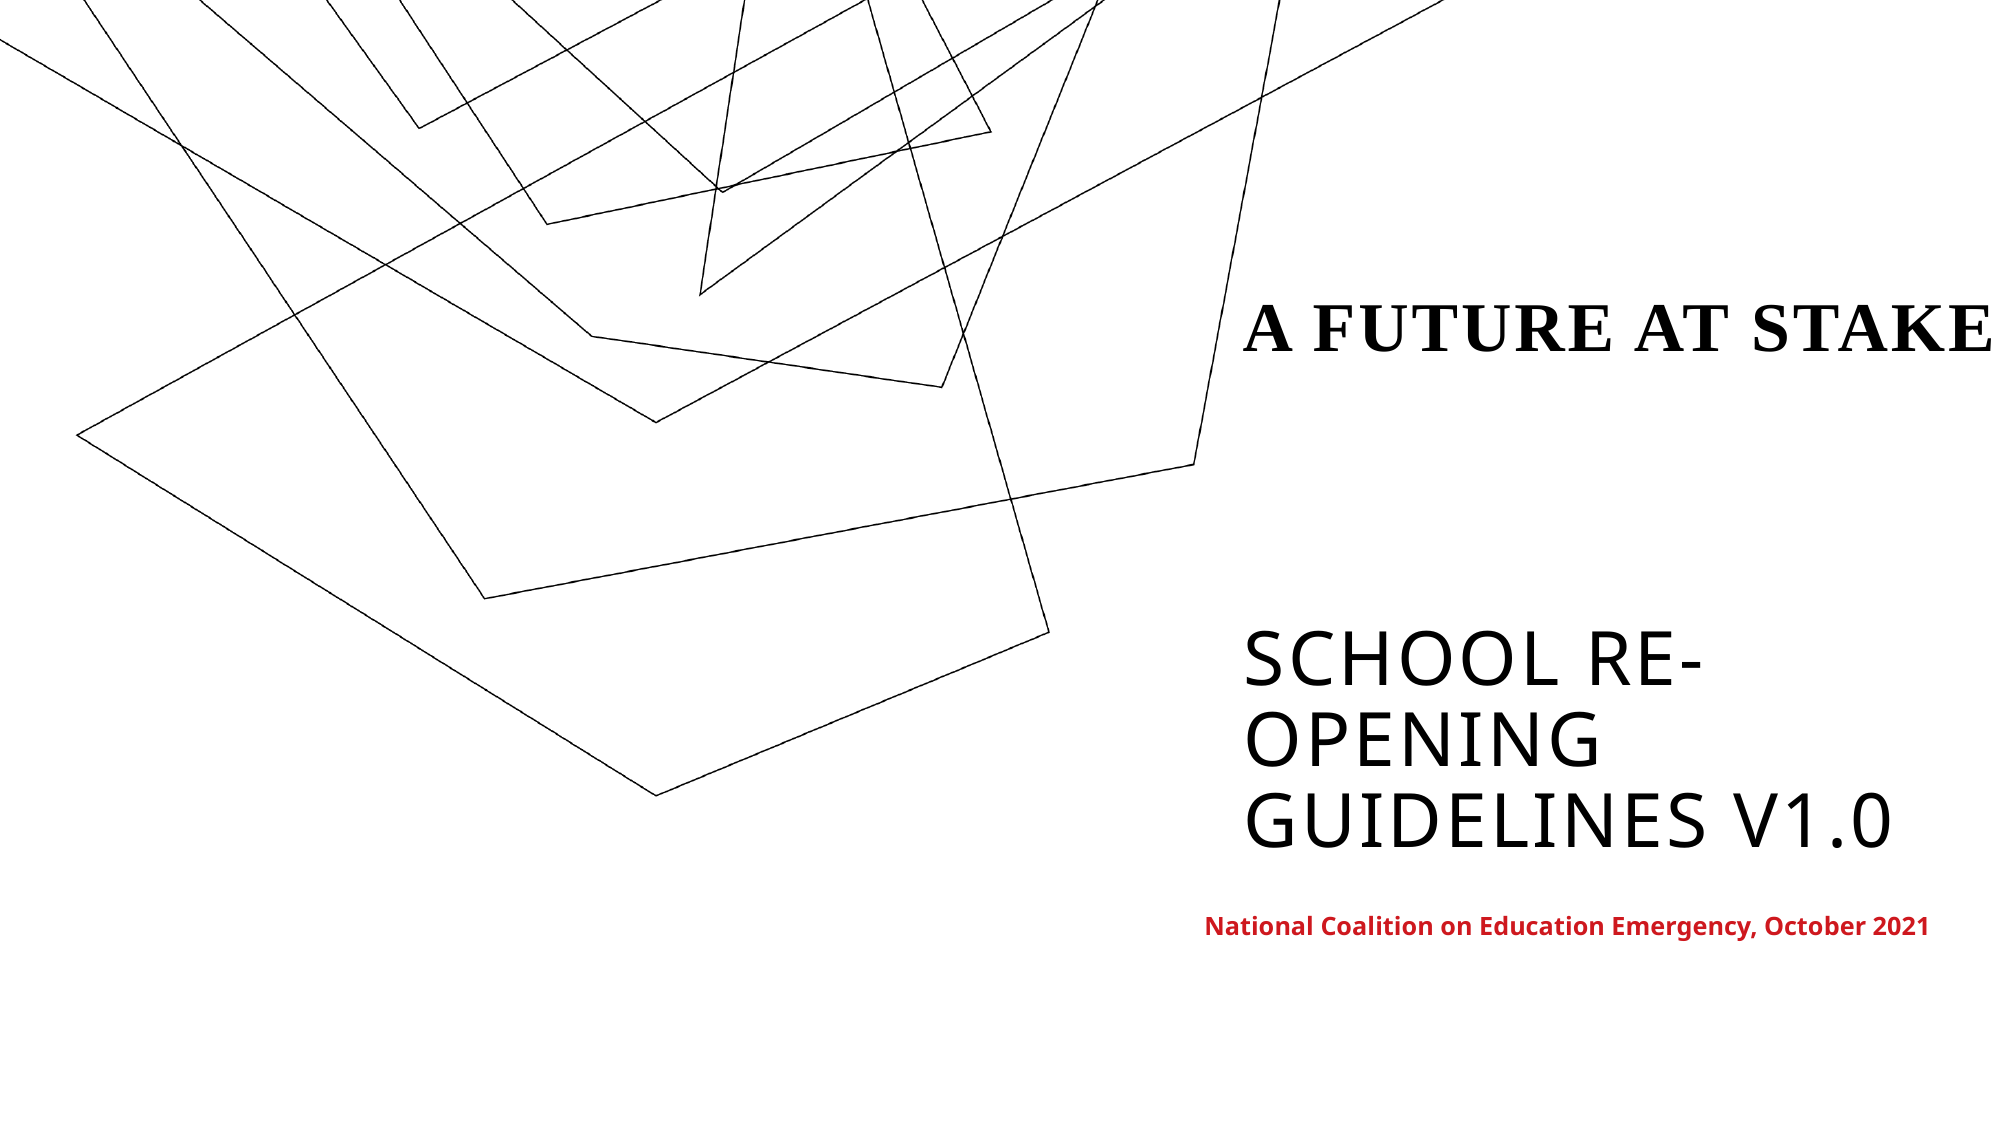

A FUTURE AT STAKE
# SCHOOL RE-OPENING GUIDELINES v1.0
National Coalition on Education Emergency, October 2021